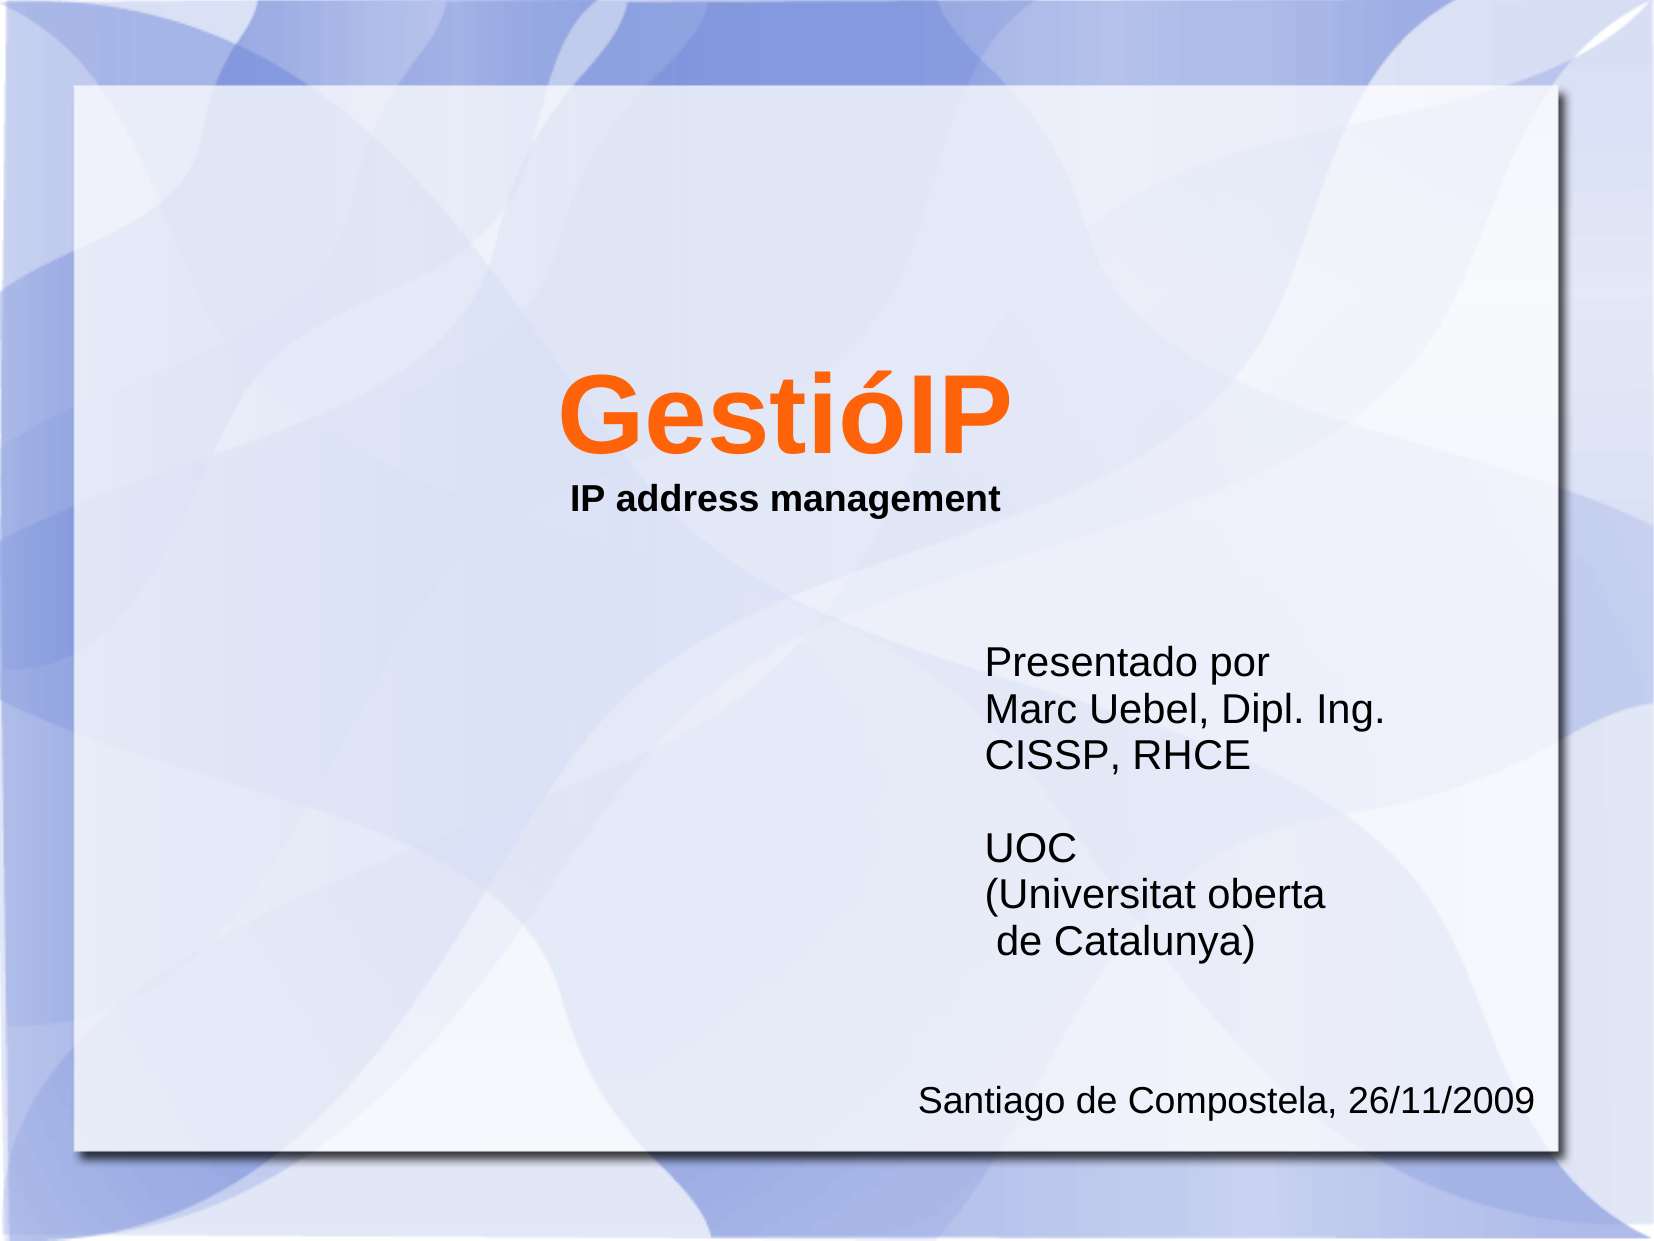

# GestióIP IP address management
Presentado por
Marc Uebel, Dipl. Ing.
CISSP, RHCE
UOC
(Universitat oberta
 de Catalunya)
Santiago de Compostela, 26/11/2009